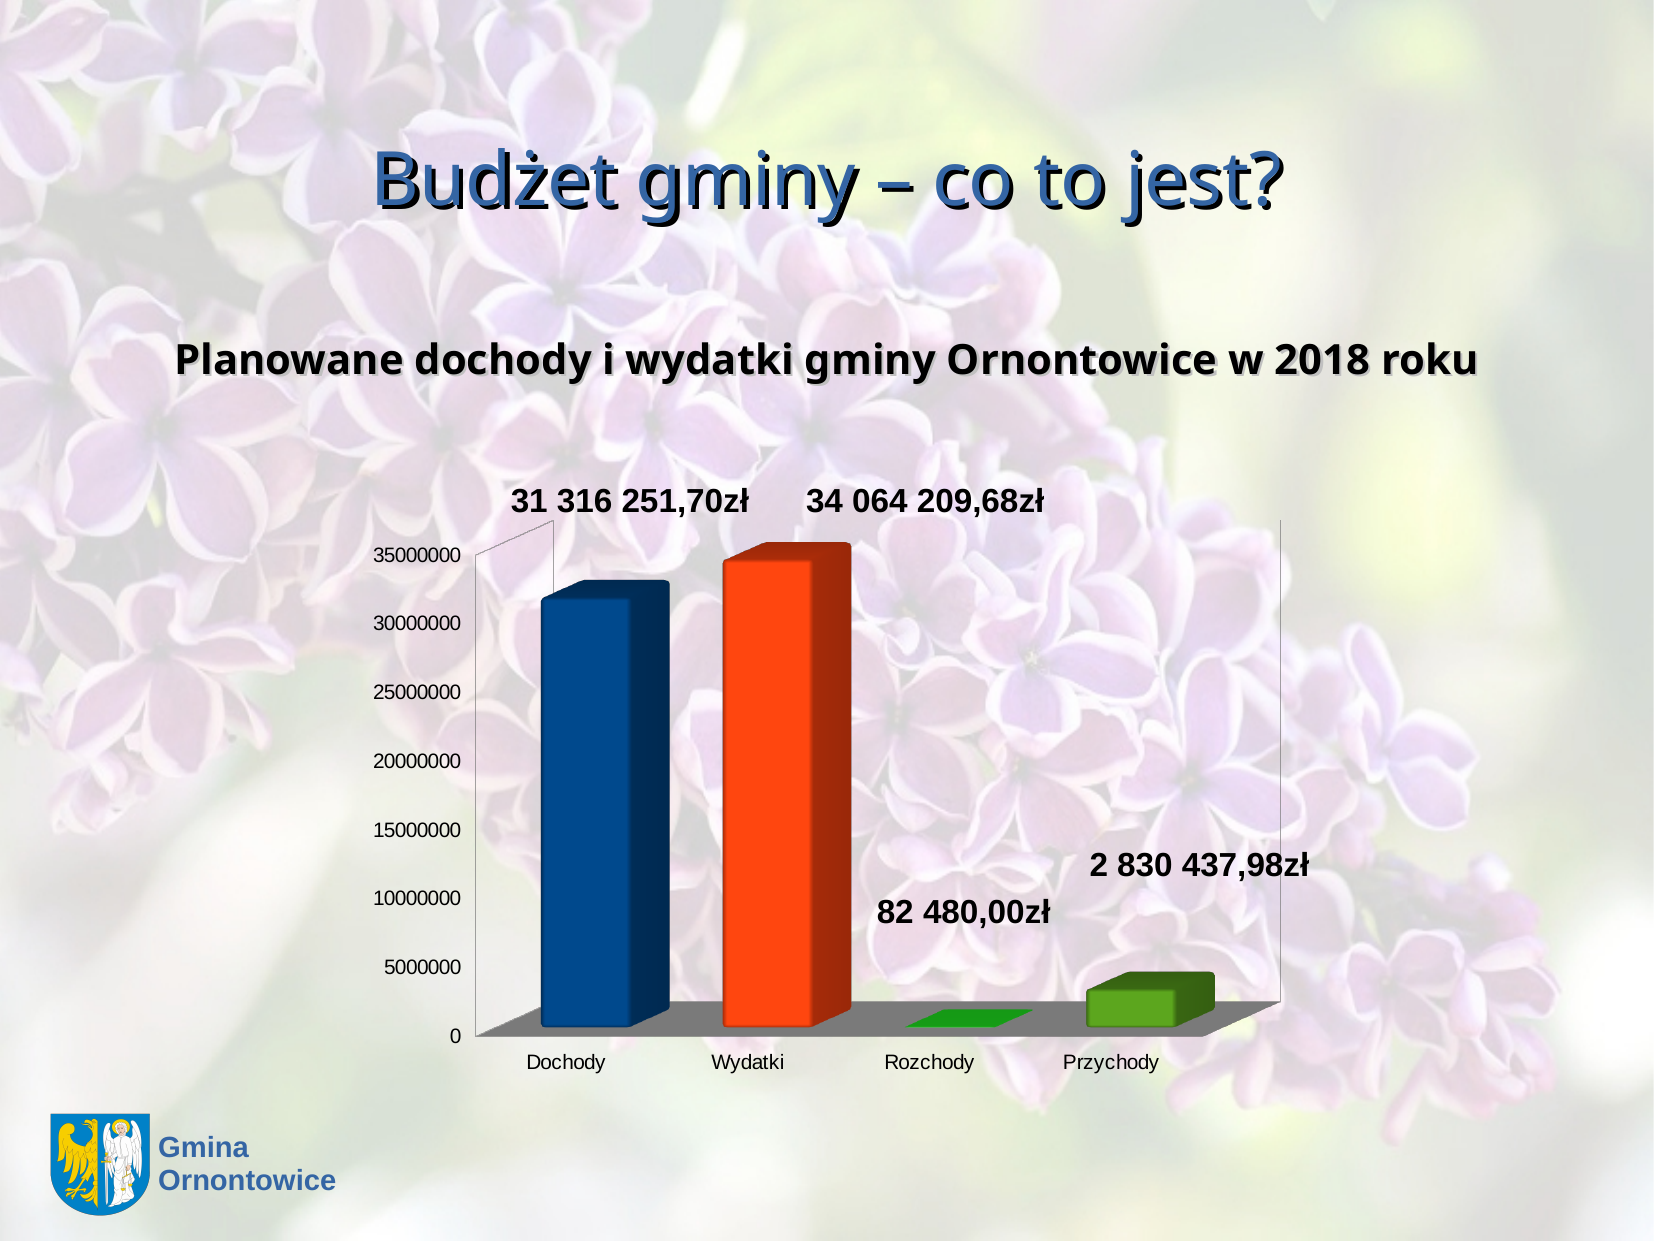

# Budżet gminy – co to jest? Planowane dochody i wydatki gminy Ornontowice w 2018 roku
31 316 251,70zł
34 064 209,68zł
[unsupported chart]
2 830 437,98zł
82 480,00zł